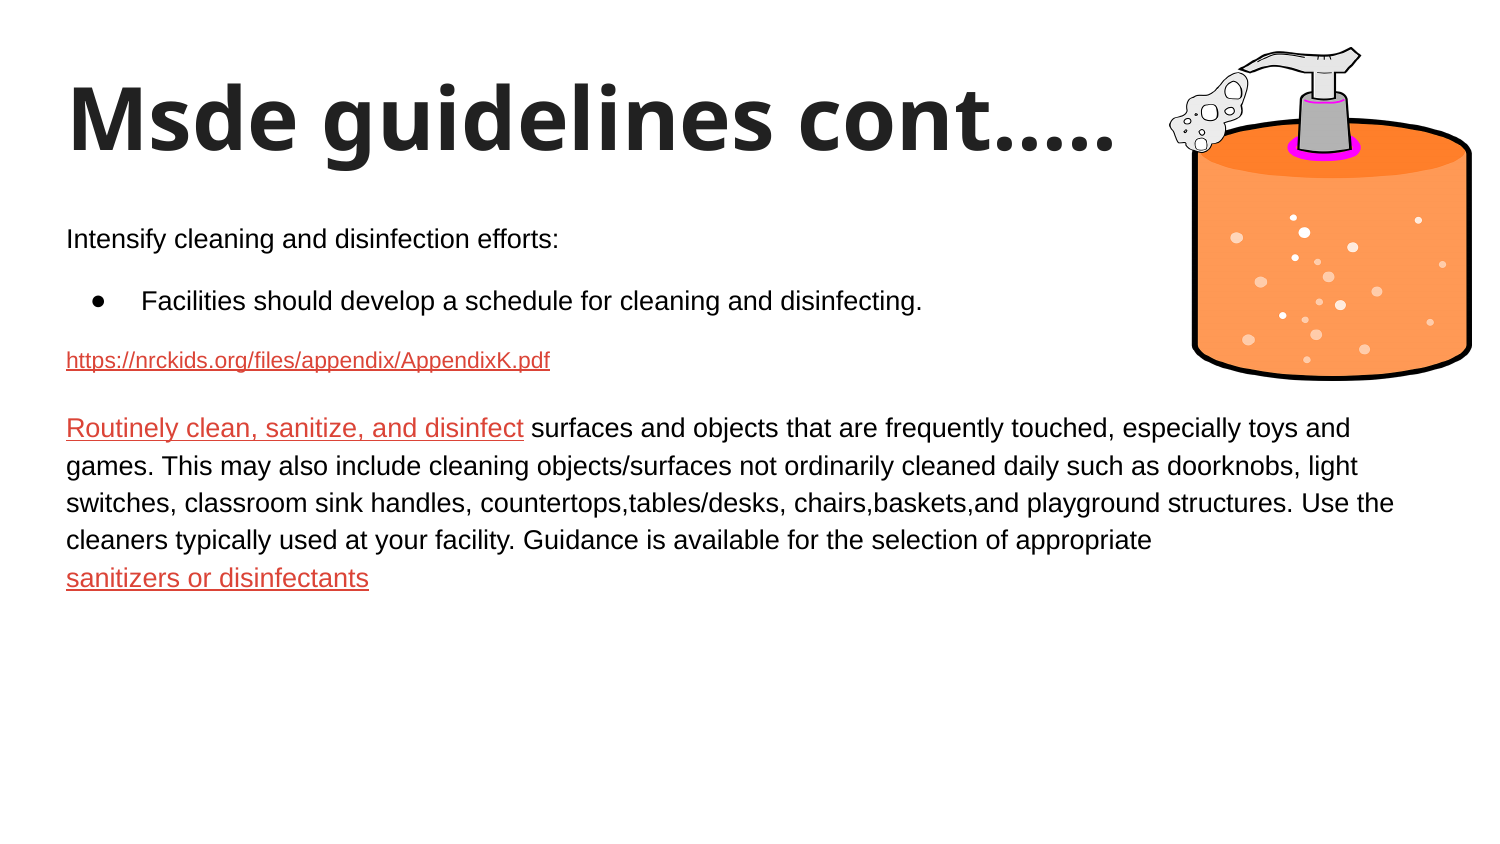

# Msde guidelines cont…..
Intensify cleaning and disinfection efforts:
Facilities should develop a schedule for cleaning and disinfecting.
https://nrckids.org/files/appendix/AppendixK.pdf
Routinely clean, sanitize, and disinfect surfaces and objects that are frequently touched, especially toys and games. This may also include cleaning objects/surfaces not ordinarily cleaned daily such as doorknobs, light switches, classroom sink handles, countertops,tables/desks, chairs,baskets,and playground structures. Use the cleaners typically used at your facility. Guidance is available for the selection of appropriate sanitizers or disinfectants